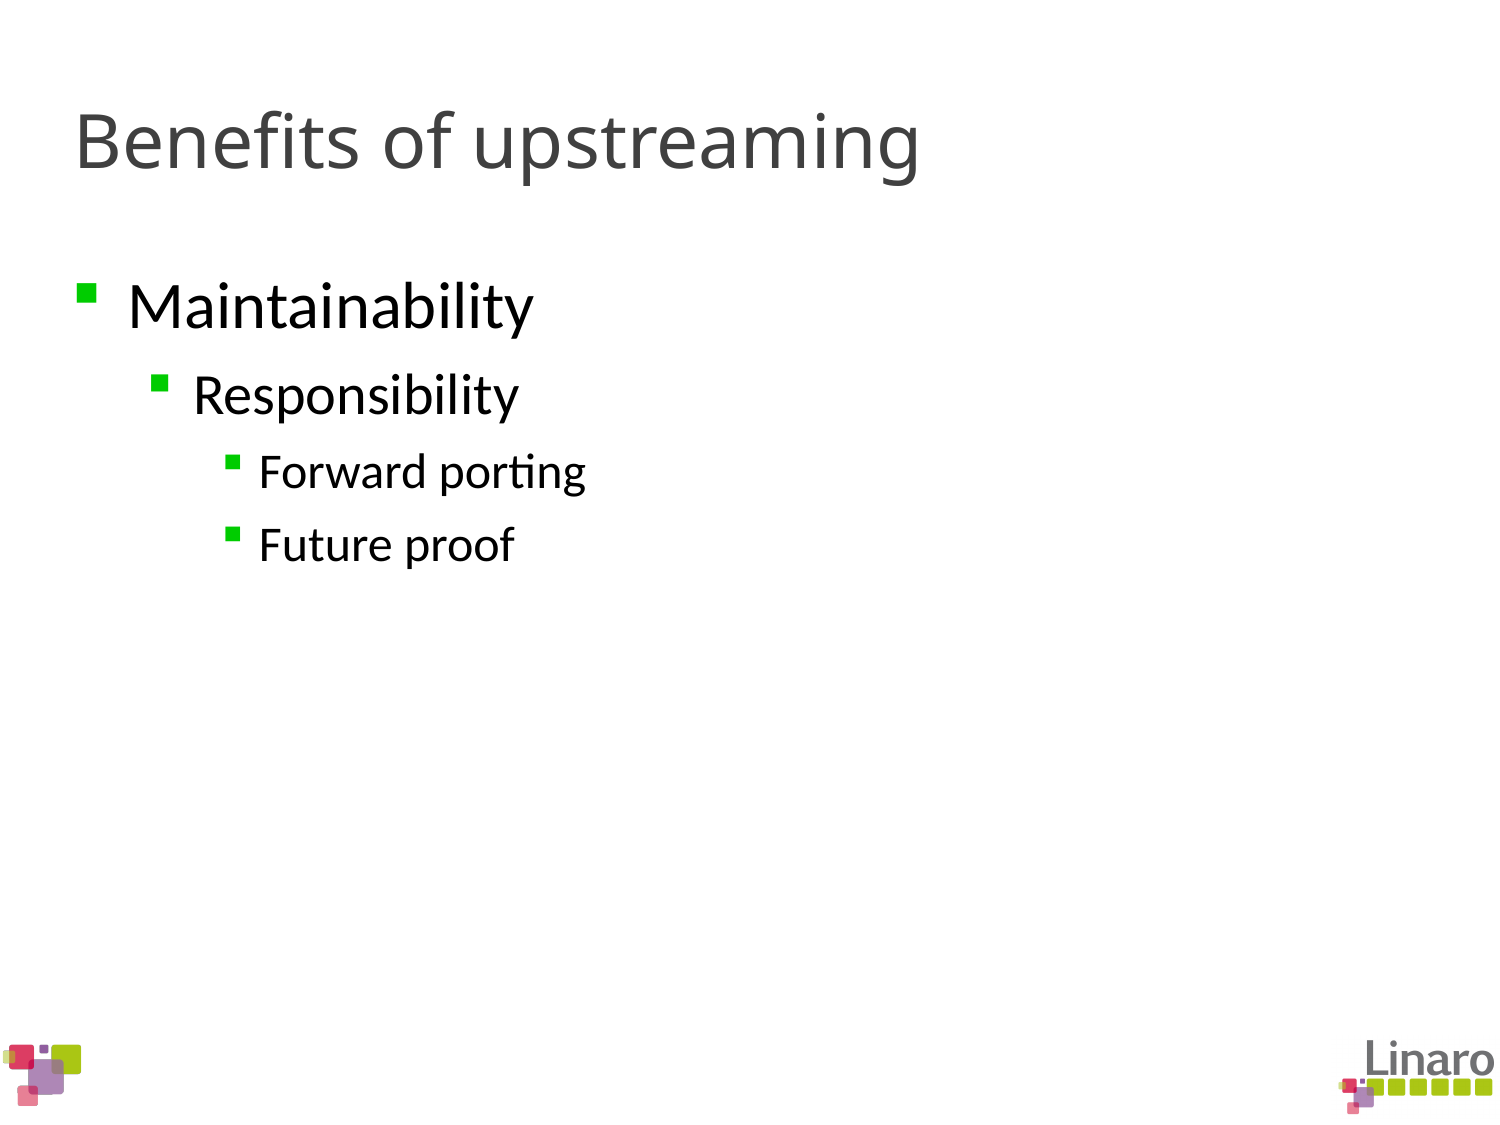

# Benefits of upstreaming
Maintainability
Responsibility
Forward porting
Future proof